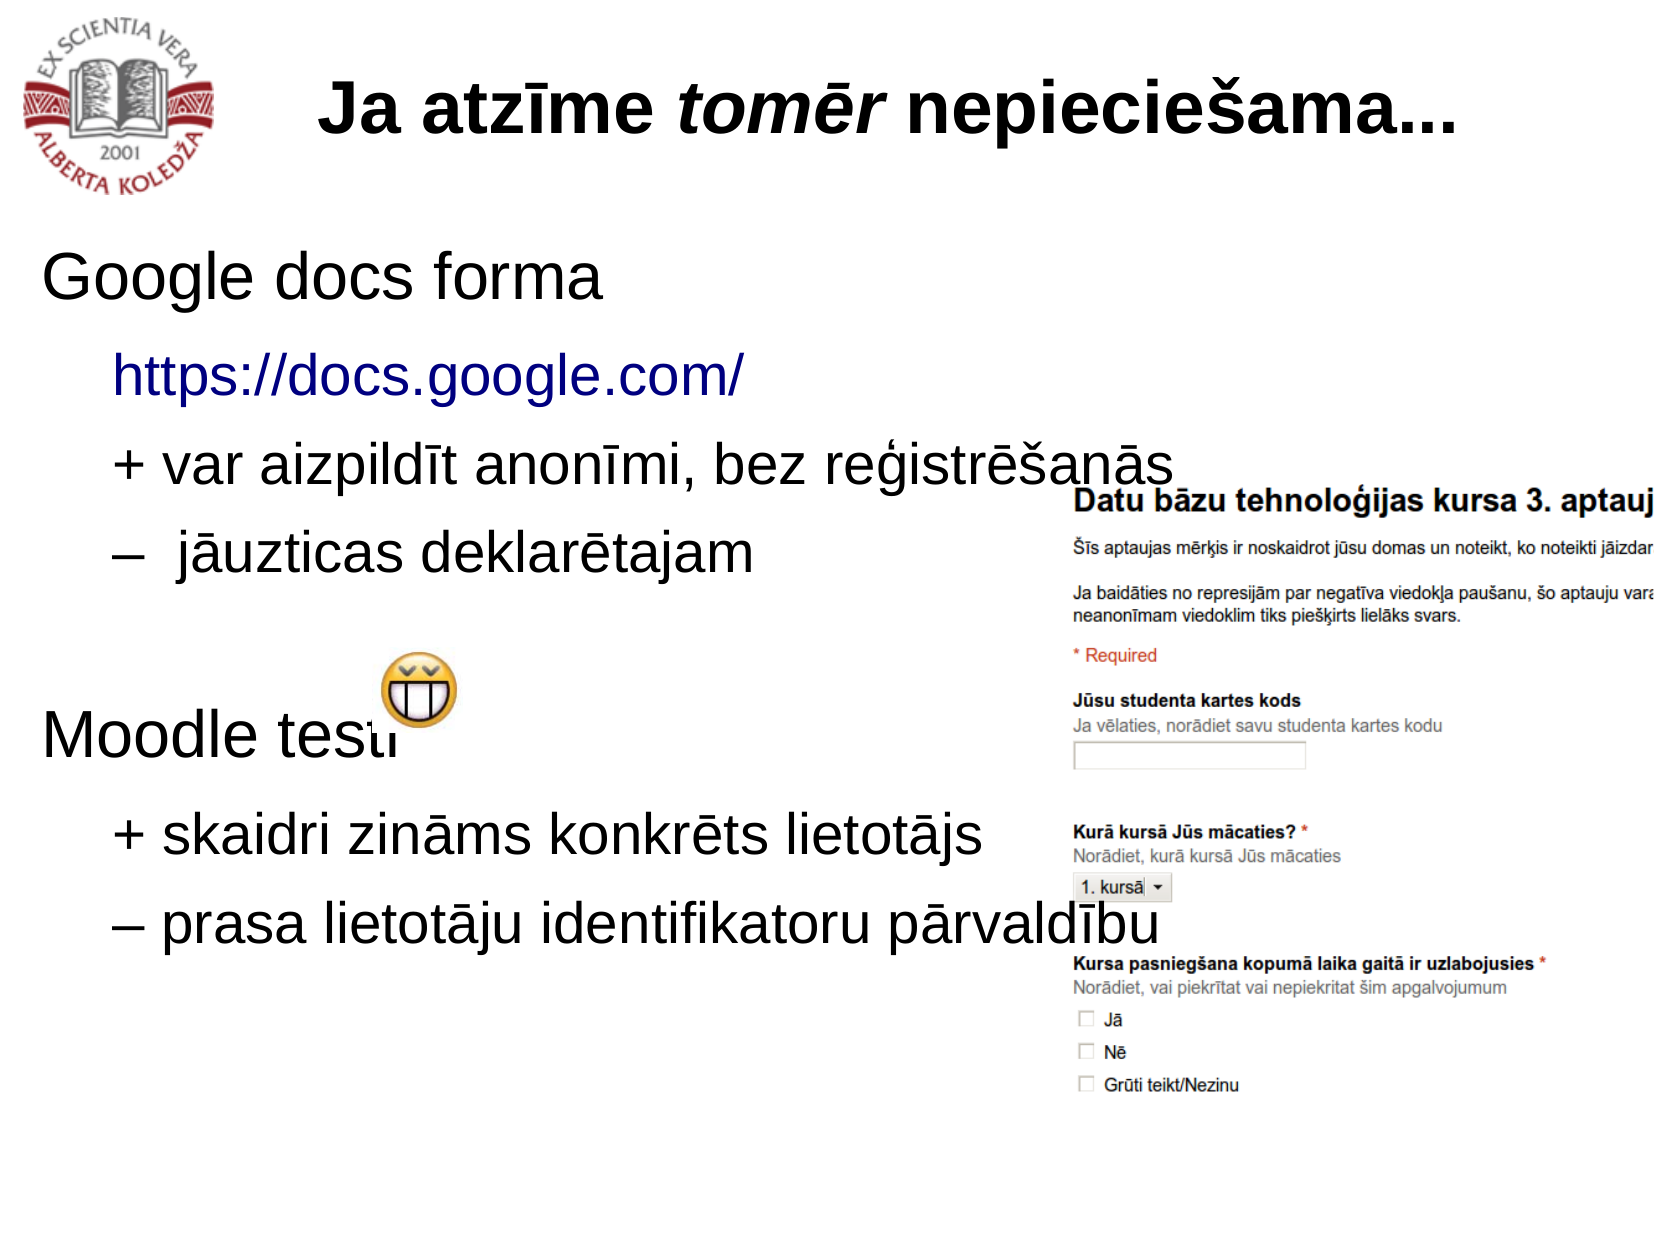

# Ja atzīme tomēr nepieciešama...
Google docs forma
https://docs.google.com/
+ var aizpildīt anonīmi, bez reģistrēšanās
– jāuzticas deklarētajam
Moodle testi
+ skaidri zināms konkrēts lietotājs
– prasa lietotāju identifikatoru pārvaldību